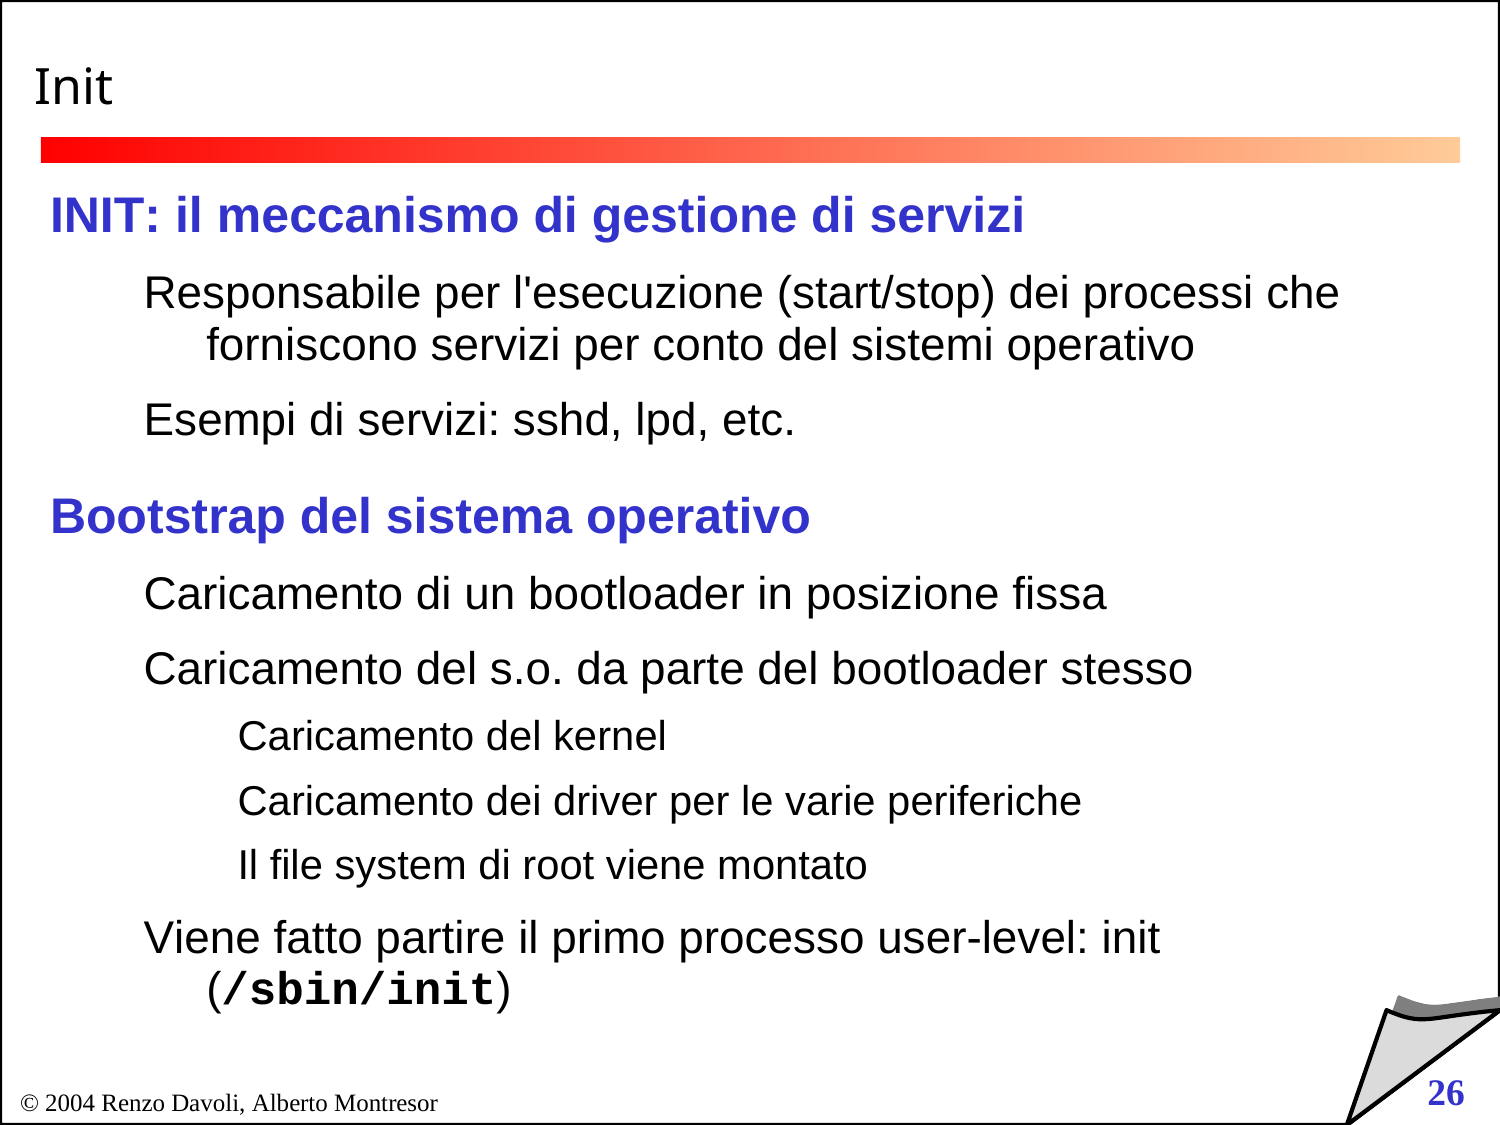

# Init
INIT: il meccanismo di gestione di servizi
Responsabile per l'esecuzione (start/stop) dei processi che forniscono servizi per conto del sistemi operativo
Esempi di servizi: sshd, lpd, etc.
Bootstrap del sistema operativo
Caricamento di un bootloader in posizione fissa
Caricamento del s.o. da parte del bootloader stesso
Caricamento del kernel
Caricamento dei driver per le varie periferiche
Il file system di root viene montato
Viene fatto partire il primo processo user-level: init
(/sbin/init)